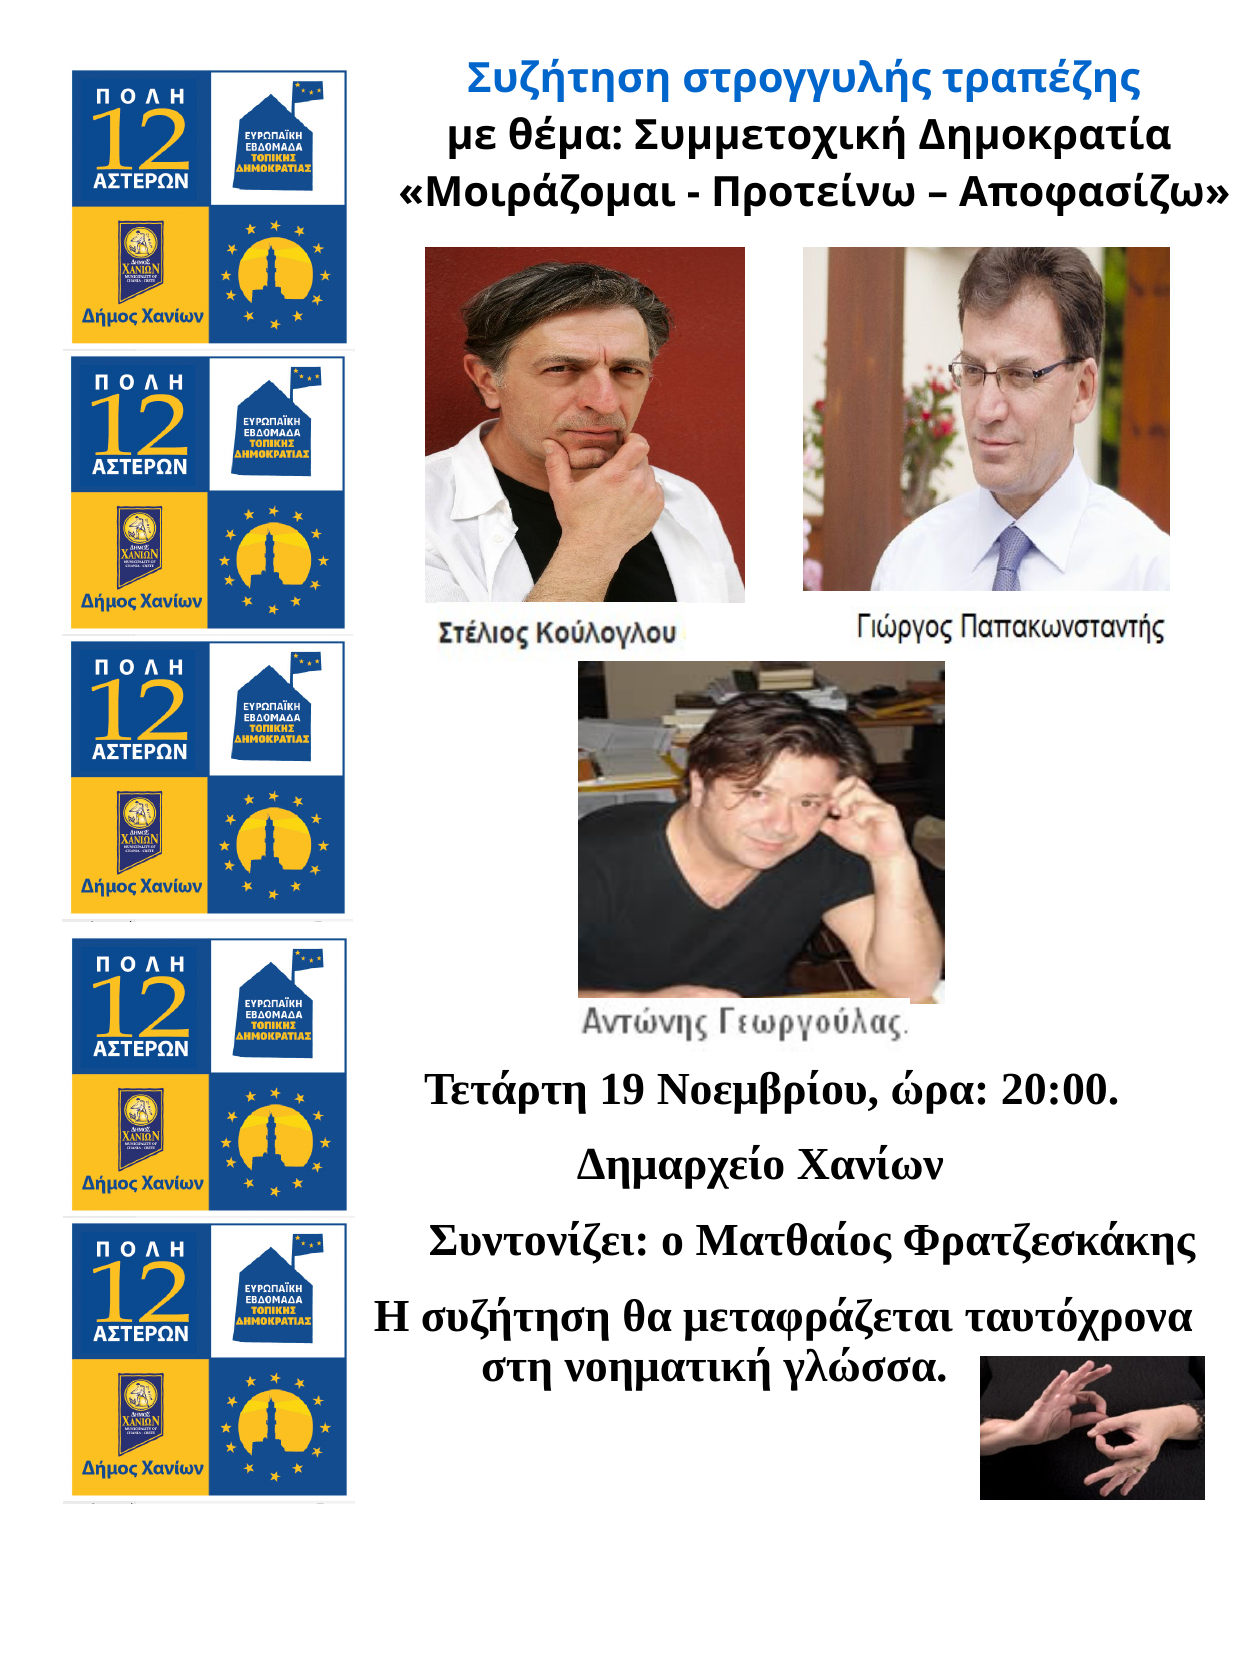

# Συζήτηση στρογγυλής τραπέζης με θέμα: Συμμετοχική Δημοκρατία «Μοιράζομαι - Προτείνω – Αποφασίζω»
 Τετάρτη 19 Νοεμβρίου, ώρα: 20:00.
Δημαρχείο Χανίων
 Συντονίζει: ο Ματθαίος Φρατζεσκάκης
 Η συζήτηση θα μεταφράζεται ταυτόχρονα στη νοηματική γλώσσα.